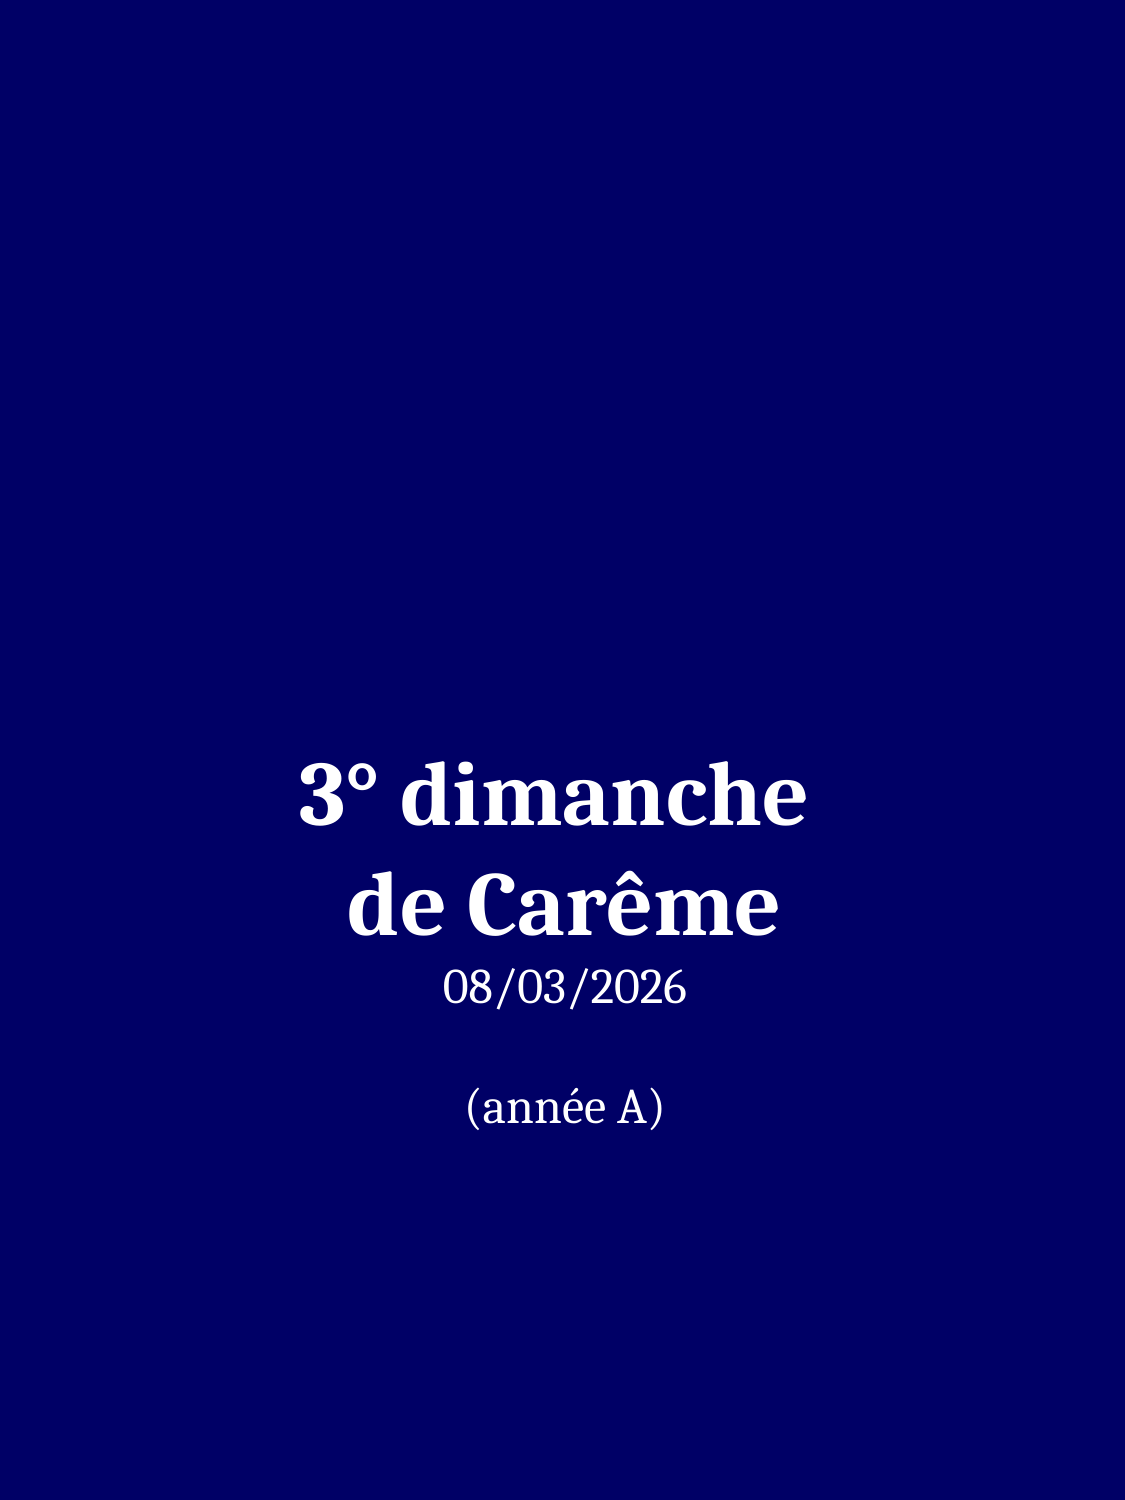

3° dimanche
de Carême
08/03/2026
(année A)